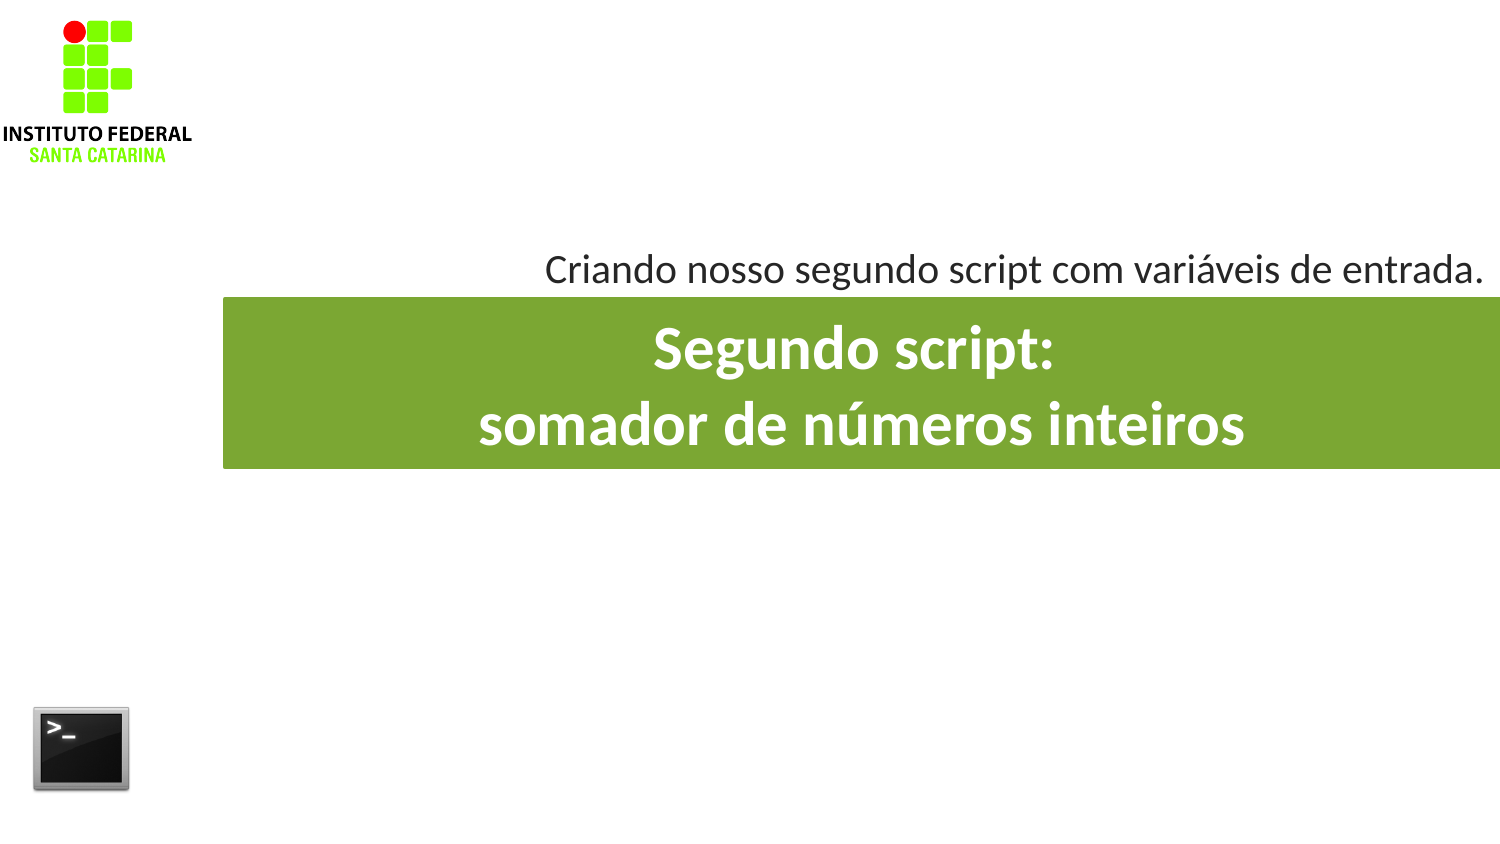

Criando nosso segundo script com variáveis de entrada.
# Segundo script: somador de números inteiros